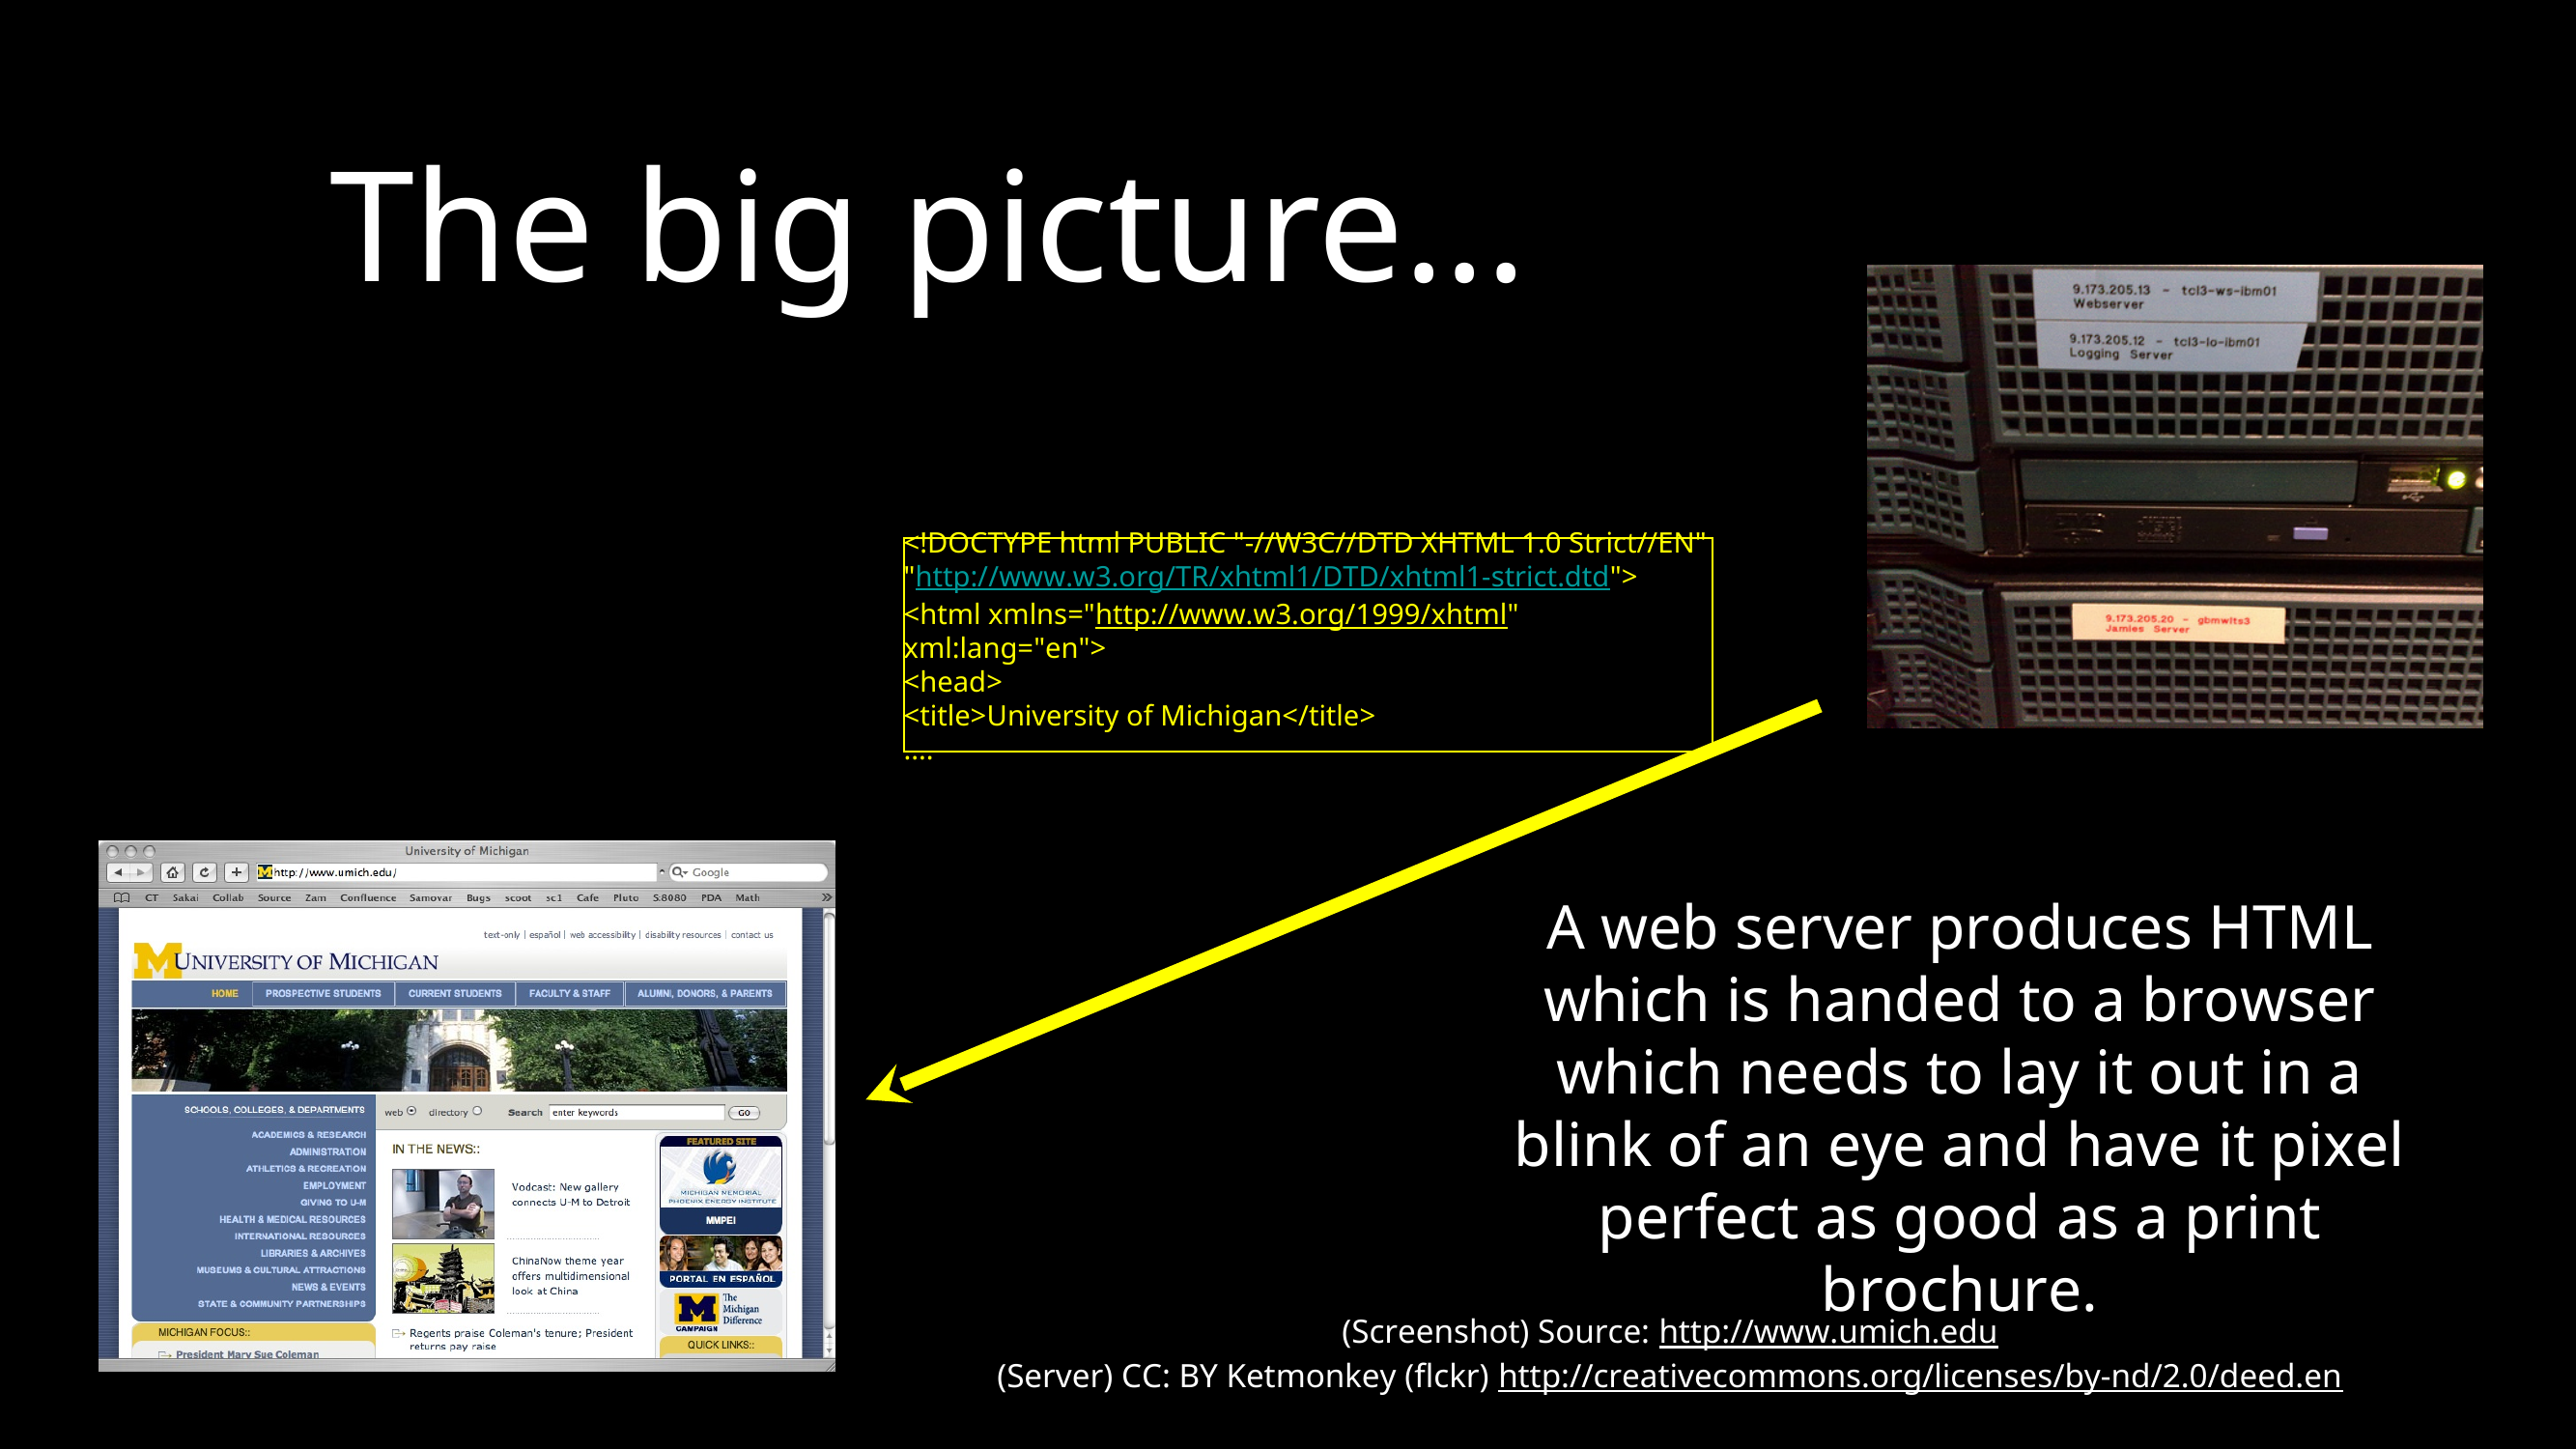

# The big picture...
<!DOCTYPE html PUBLIC "-//W3C//DTD XHTML 1.0 Strict//EN" "http://www.w3.org/TR/xhtml1/DTD/xhtml1-strict.dtd">
<html xmlns="http://www.w3.org/1999/xhtml" xml:lang="en">
<head>
<title>University of Michigan</title>
....
A web server produces HTML which is handed to a browser which needs to lay it out in a blink of an eye and have it pixel perfect as good as a print brochure.
(Screenshot) Source: http://www.umich.edu
(Server) CC: BY Ketmonkey (flckr) http://creativecommons.org/licenses/by-nd/2.0/deed.en